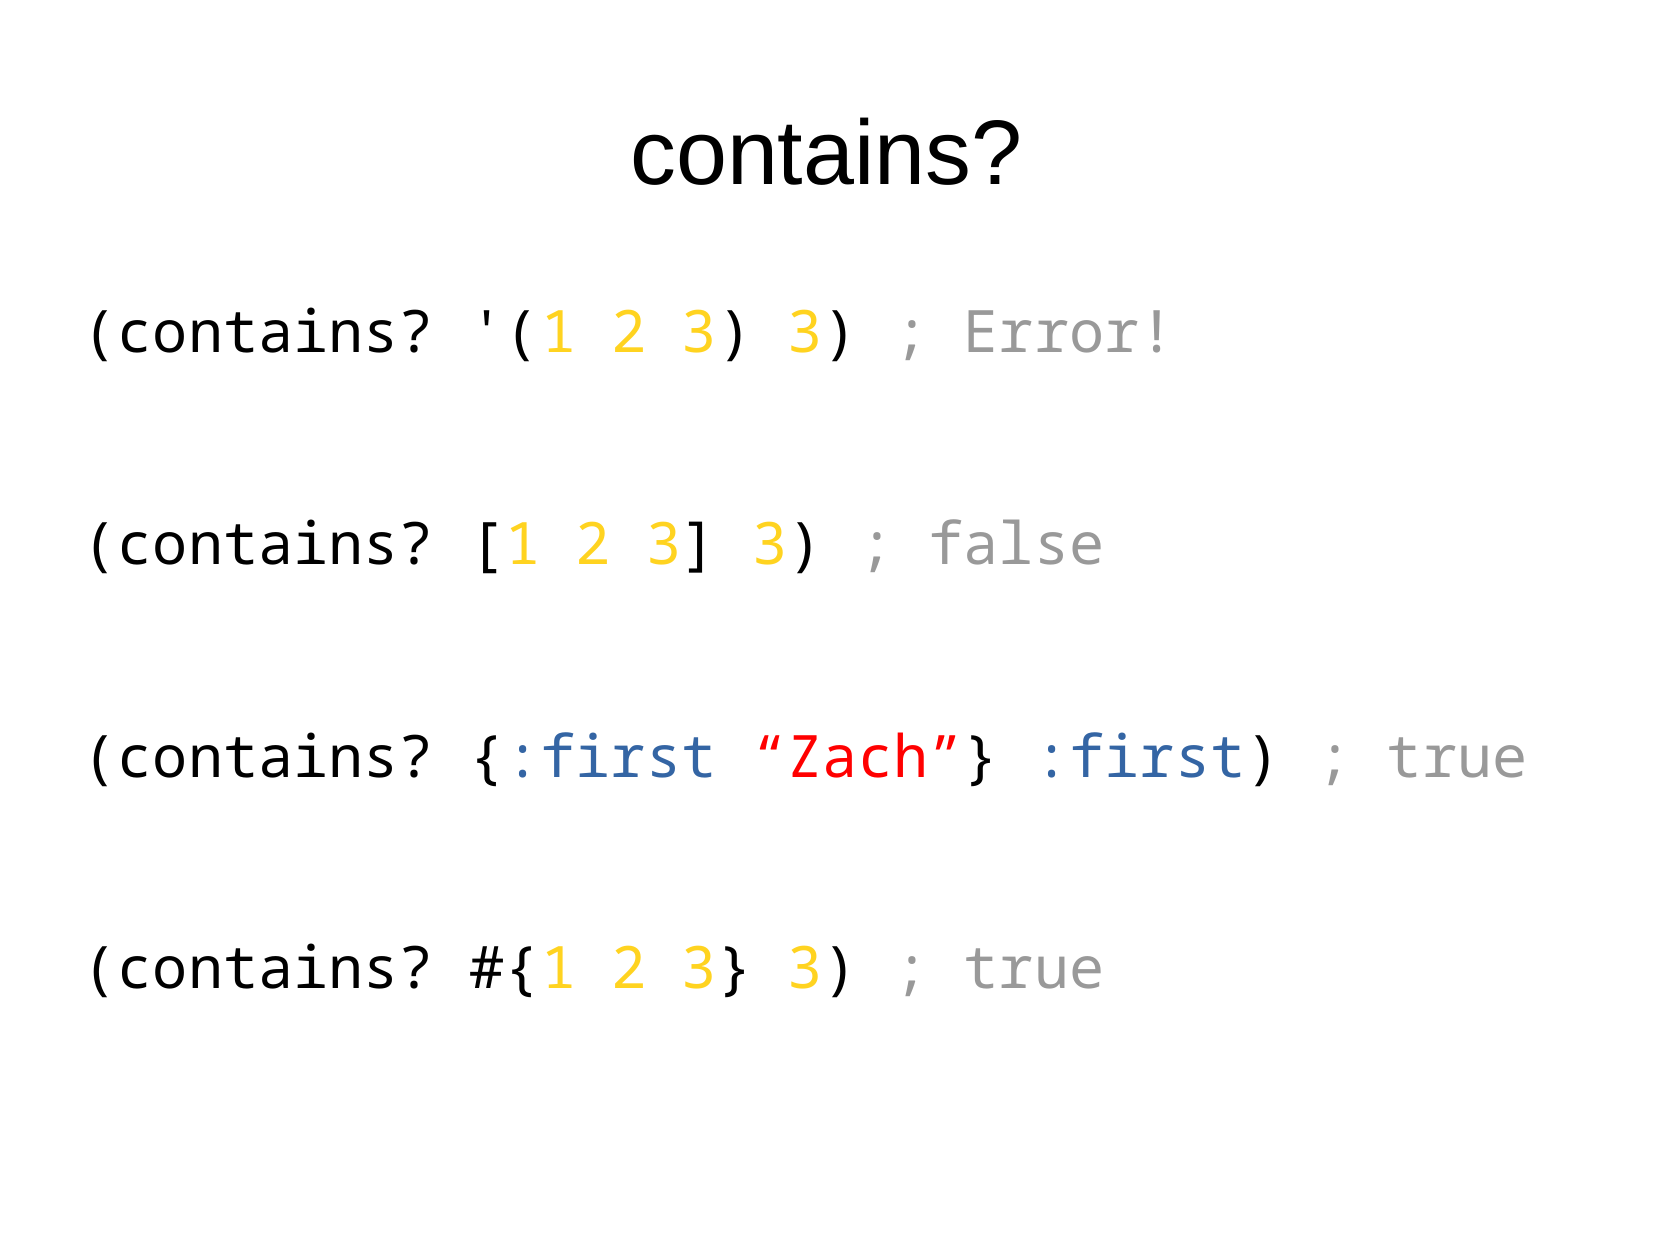

# contains?
(contains? '(1 2 3) 3) ; Error!
(contains? [1 2 3] 3) ; false
(contains? {:first “Zach”} :first) ; true
(contains? #{1 2 3} 3) ; true